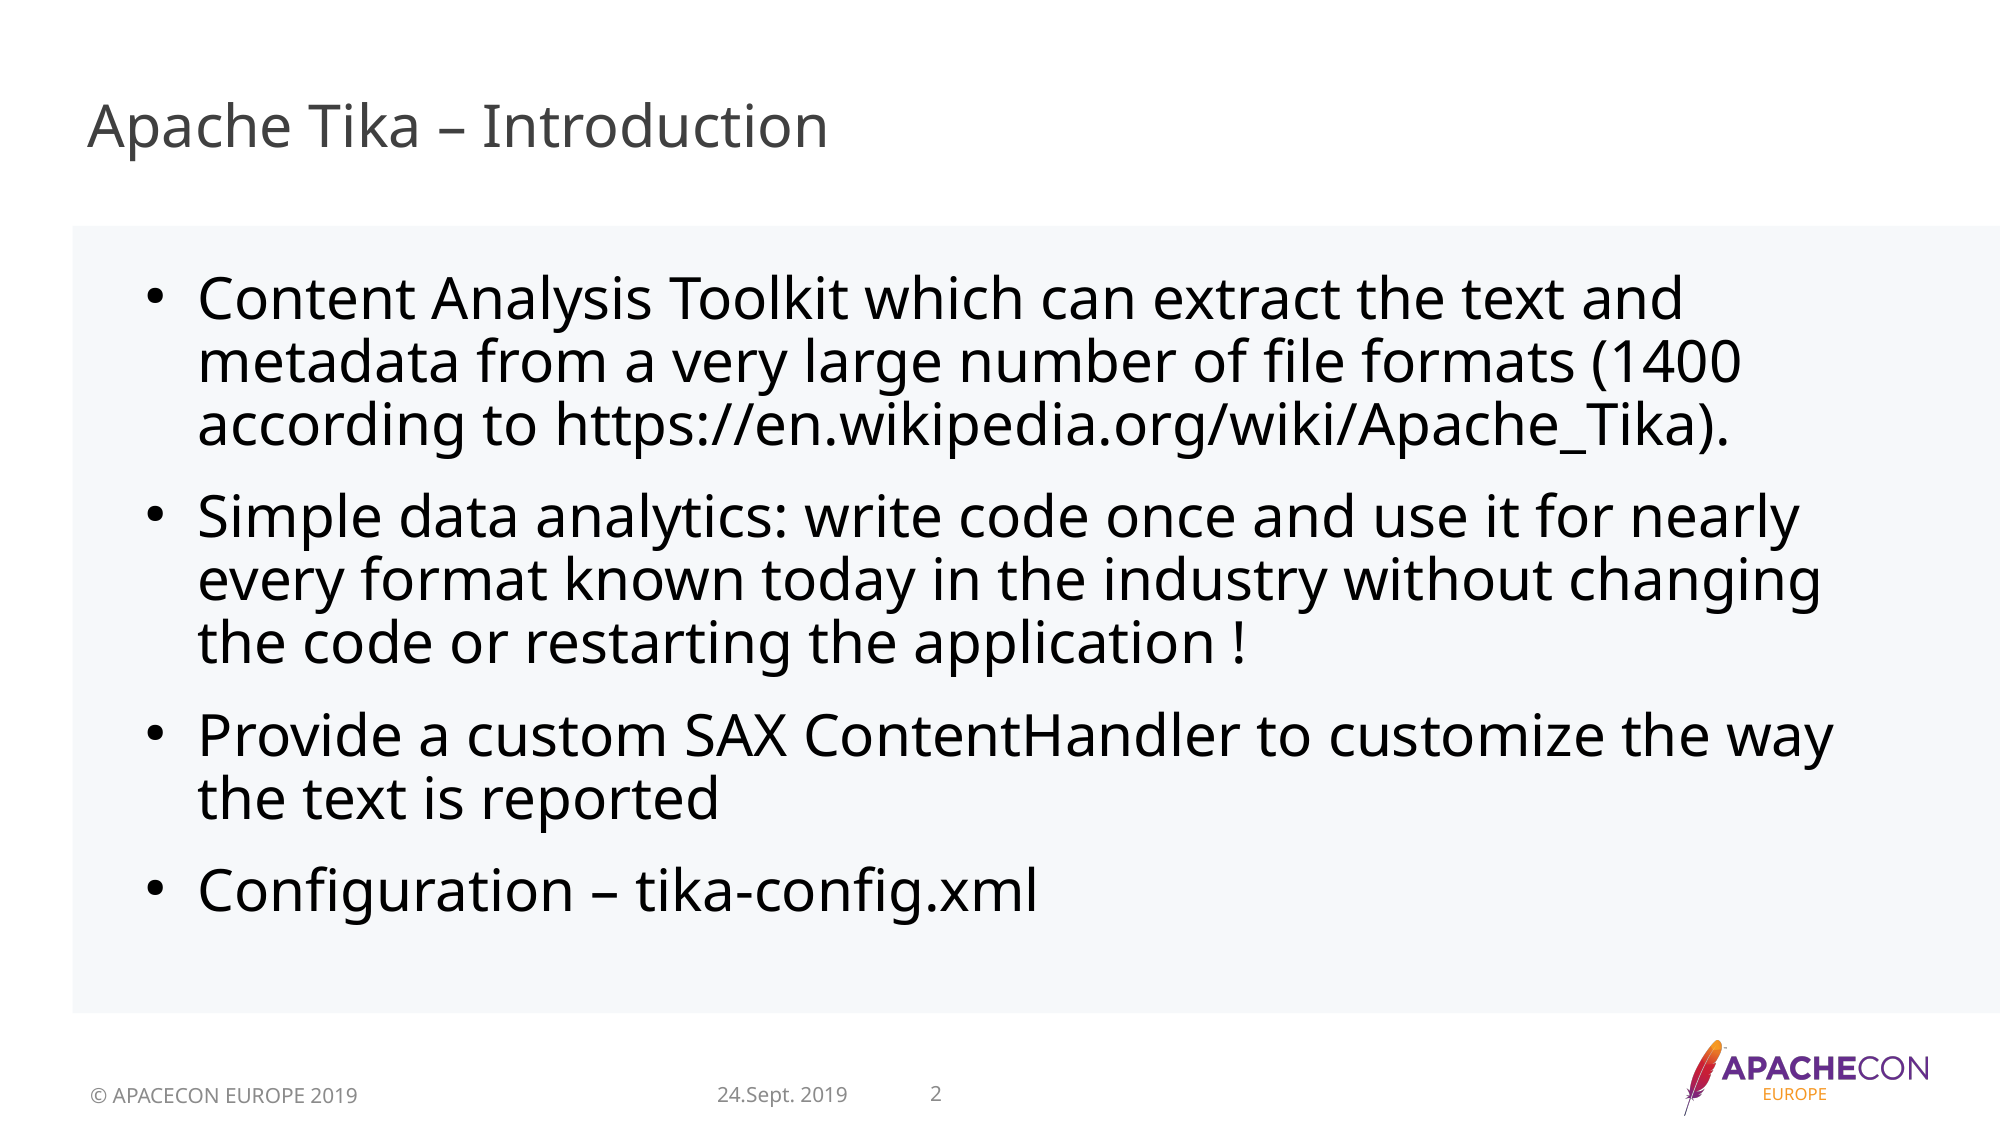

# Apache Tika – Introduction
Content Analysis Toolkit which can extract the text and metadata from a very large number of file formats (1400 according to https://en.wikipedia.org/wiki/Apache_Tika).
Simple data analytics: write code once and use it for nearly every format known today in the industry without changing the code or restarting the application !
Provide a custom SAX ContentHandler to customize the way the text is reported
Configuration – tika-config.xml
© APACECON EUROPE 2019
24.Sept. 2019